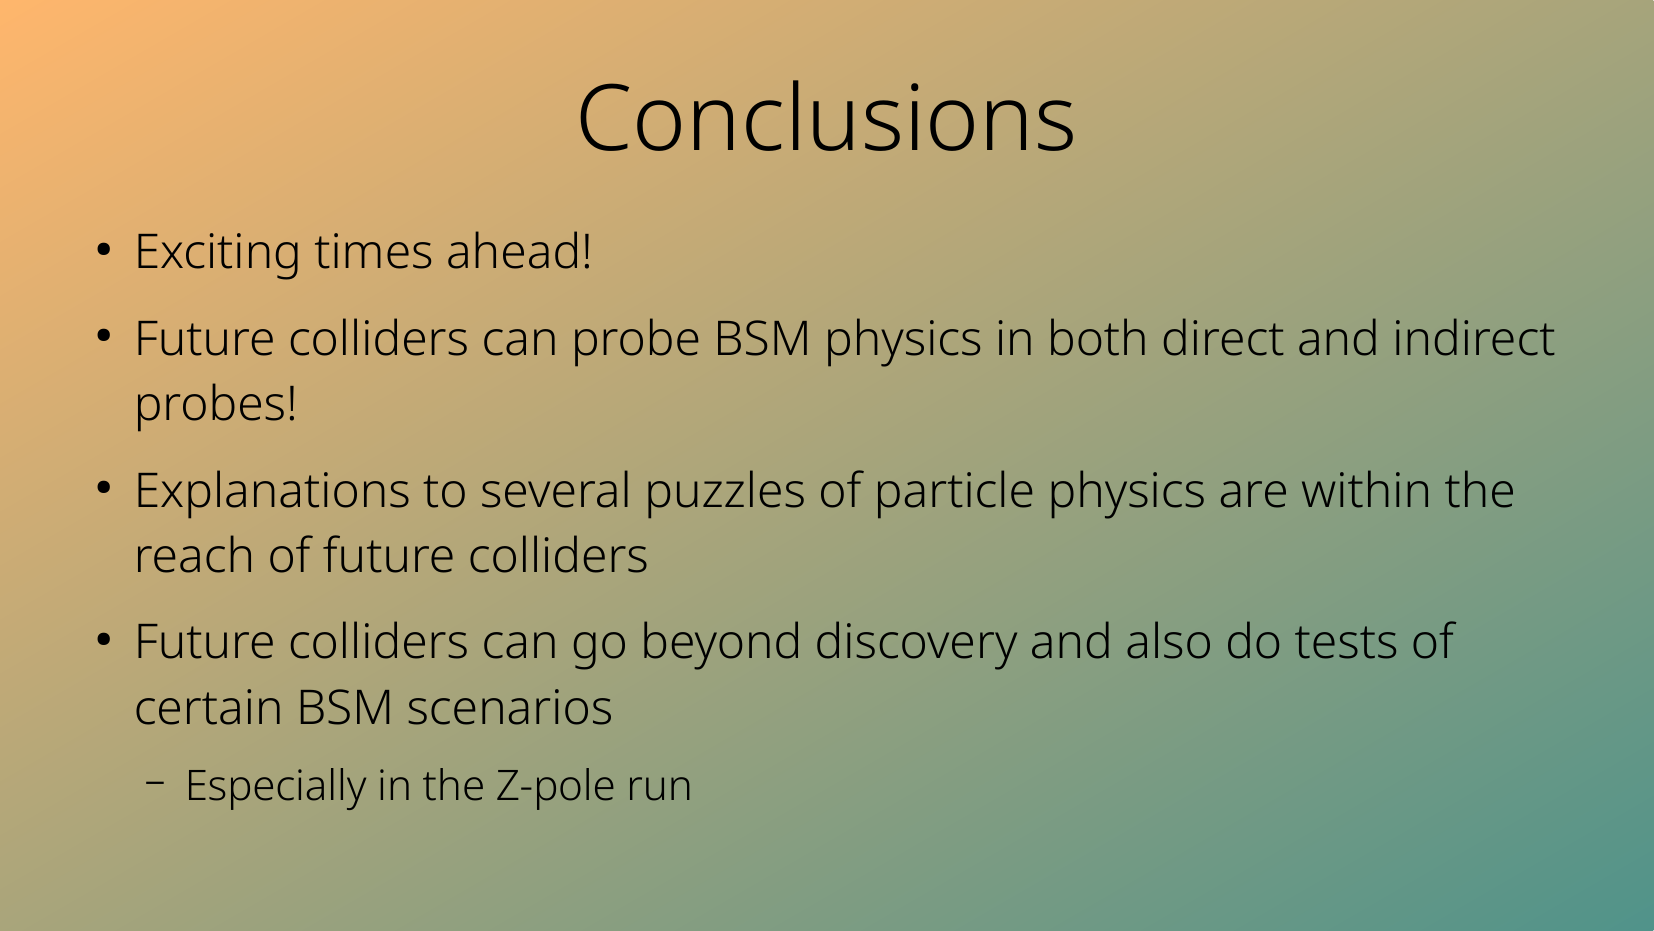

# Conclusions
Exciting times ahead!
Future colliders can probe BSM physics in both direct and indirect probes!
Explanations to several puzzles of particle physics are within the reach of future colliders
Future colliders can go beyond discovery and also do tests of certain BSM scenarios
Especially in the Z-pole run